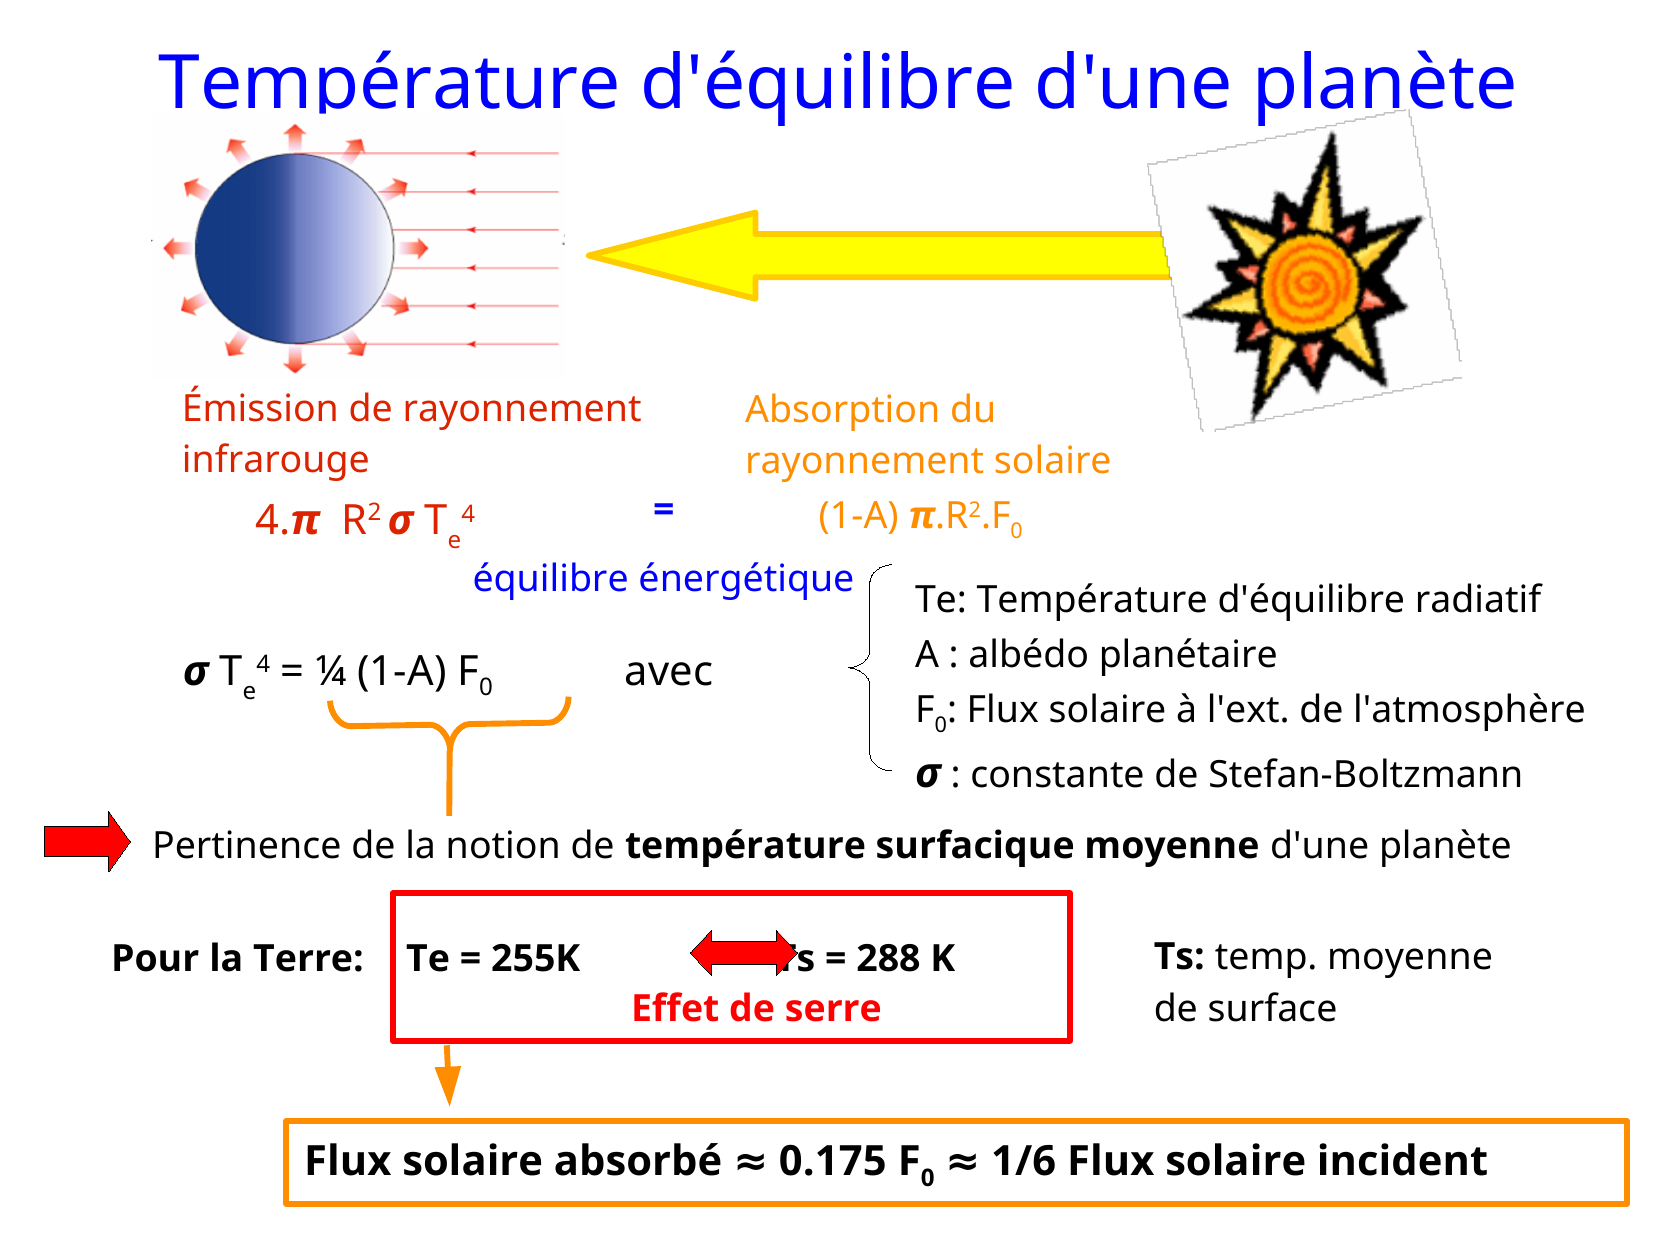

Température d'équilibre d'une planète
Émission de rayonnement infrarouge
	4.π R2 σ Te4
Absorption du rayonnement solaire
	(1-A) π.R2.F0
=
équilibre énergétique
Te: Température d'équilibre radiatif
A : albédo planétaire
F0: Flux solaire à l'ext. de l'atmosphère
σ : constante de Stefan-Boltzmann
	σ Te4 = ¼ (1-A) F0		avec
Flux solaire absorbé ≈ 0.175 F0 ≈ 1/6 Flux solaire incident
Pertinence de la notion de température surfacique moyenne d'une planète
Ts: temp. moyenne de surface
Pour la Terre: 	Te = 255K Ts = 288 K
Effet de serre